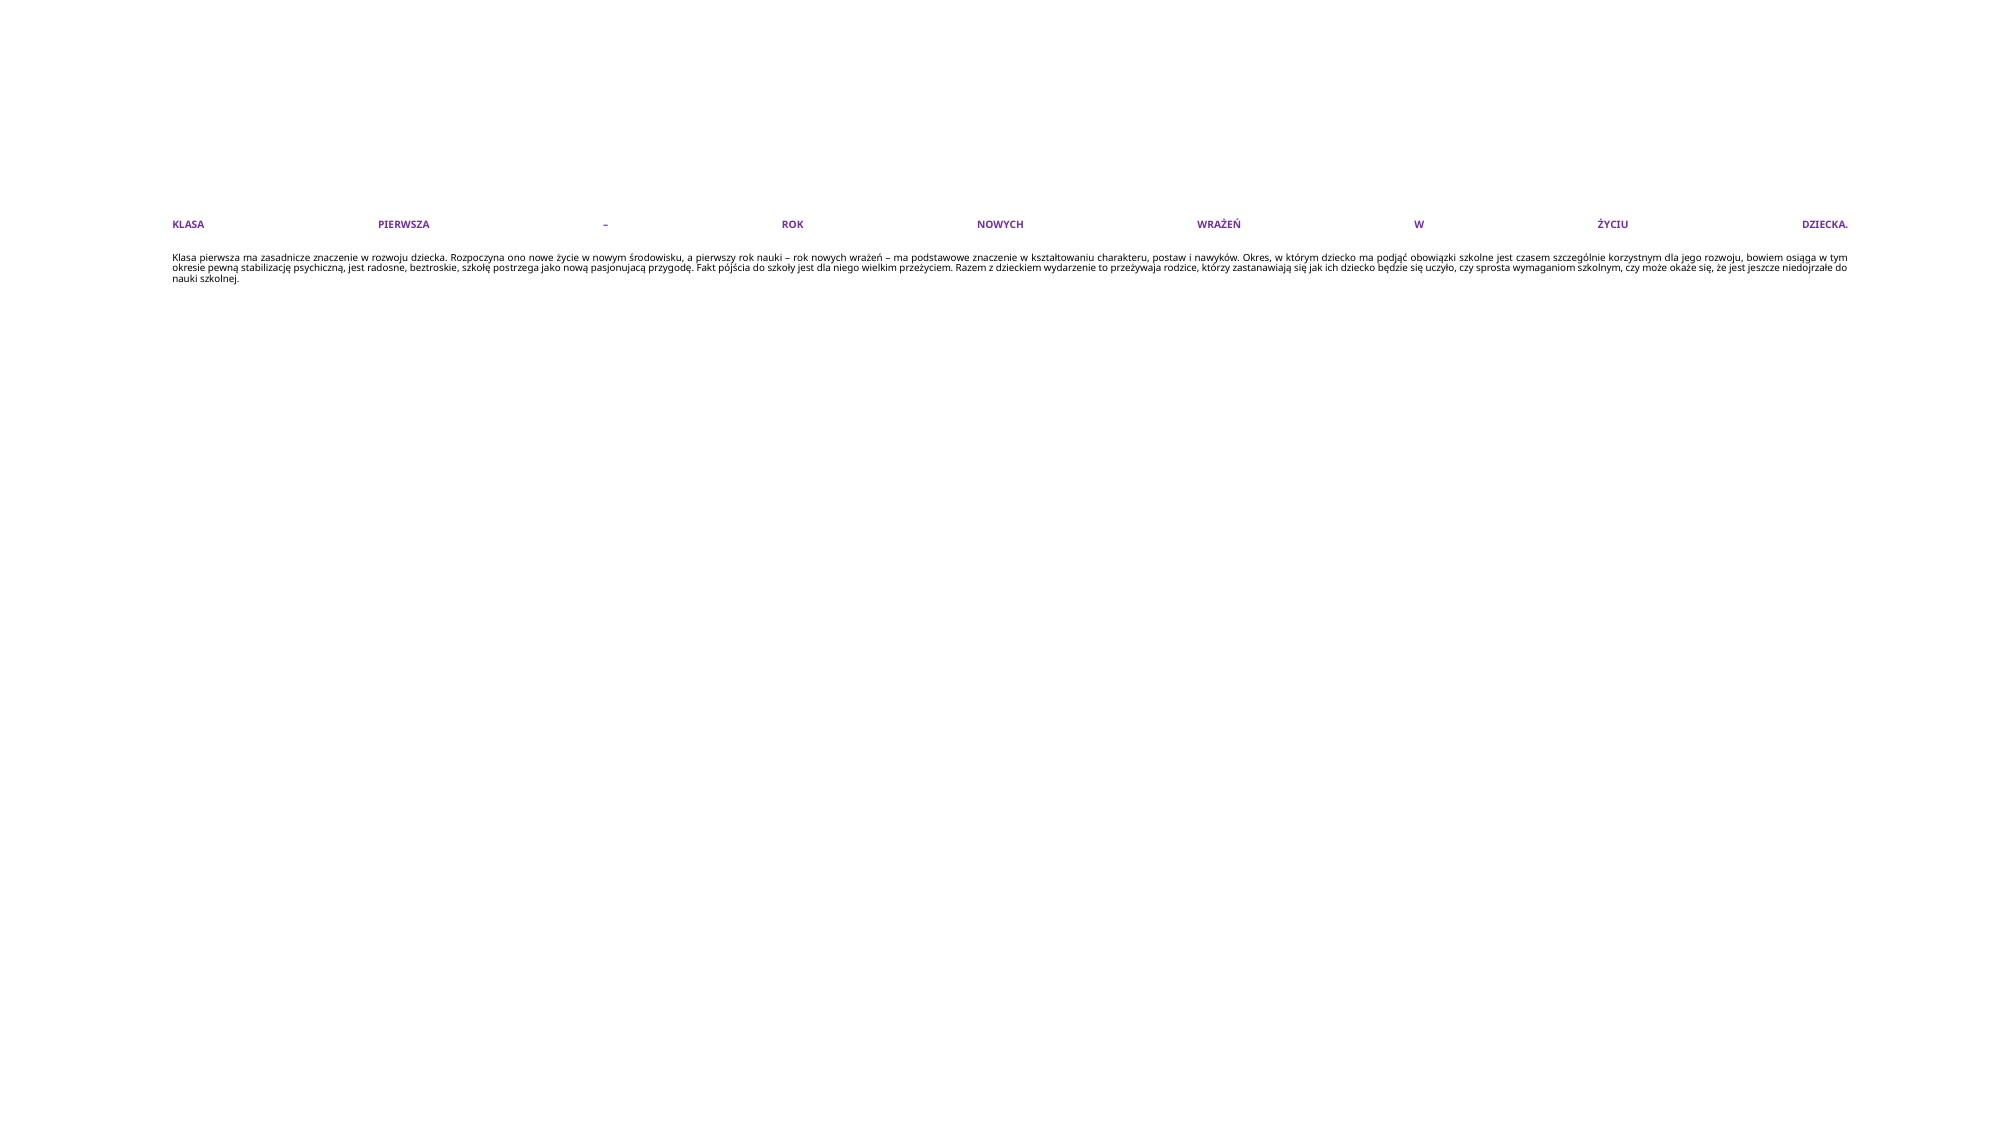

# KLASA PIERWSZA – ROK NOWYCH WRAŻEŃ W ŻYCIU DZIECKA. Klasa pierwsza ma zasadnicze znaczenie w rozwoju dziecka. Rozpoczyna ono nowe życie w nowym środowisku, a pierwszy rok nauki – rok nowych wrażeń – ma podstawowe znaczenie w kształtowaniu charakteru, postaw i nawyków. Okres, w którym dziecko ma podjąć obowiązki szkolne jest czasem szczególnie korzystnym dla jego rozwoju, bowiem osiąga w tym okresie pewną stabilizację psychiczną, jest radosne, beztroskie, szkołę postrzega jako nową pasjonujacą przygodę. Fakt pójścia do szkoły jest dla niego wielkim przeżyciem. Razem z dzieckiem wydarzenie to przeżywaja rodzice, którzy zastanawiają się jak ich dziecko będzie się uczyło, czy sprosta wymaganiom szkolnym, czy może okaże się, że jest jeszcze niedojrzałe do nauki szkolnej.